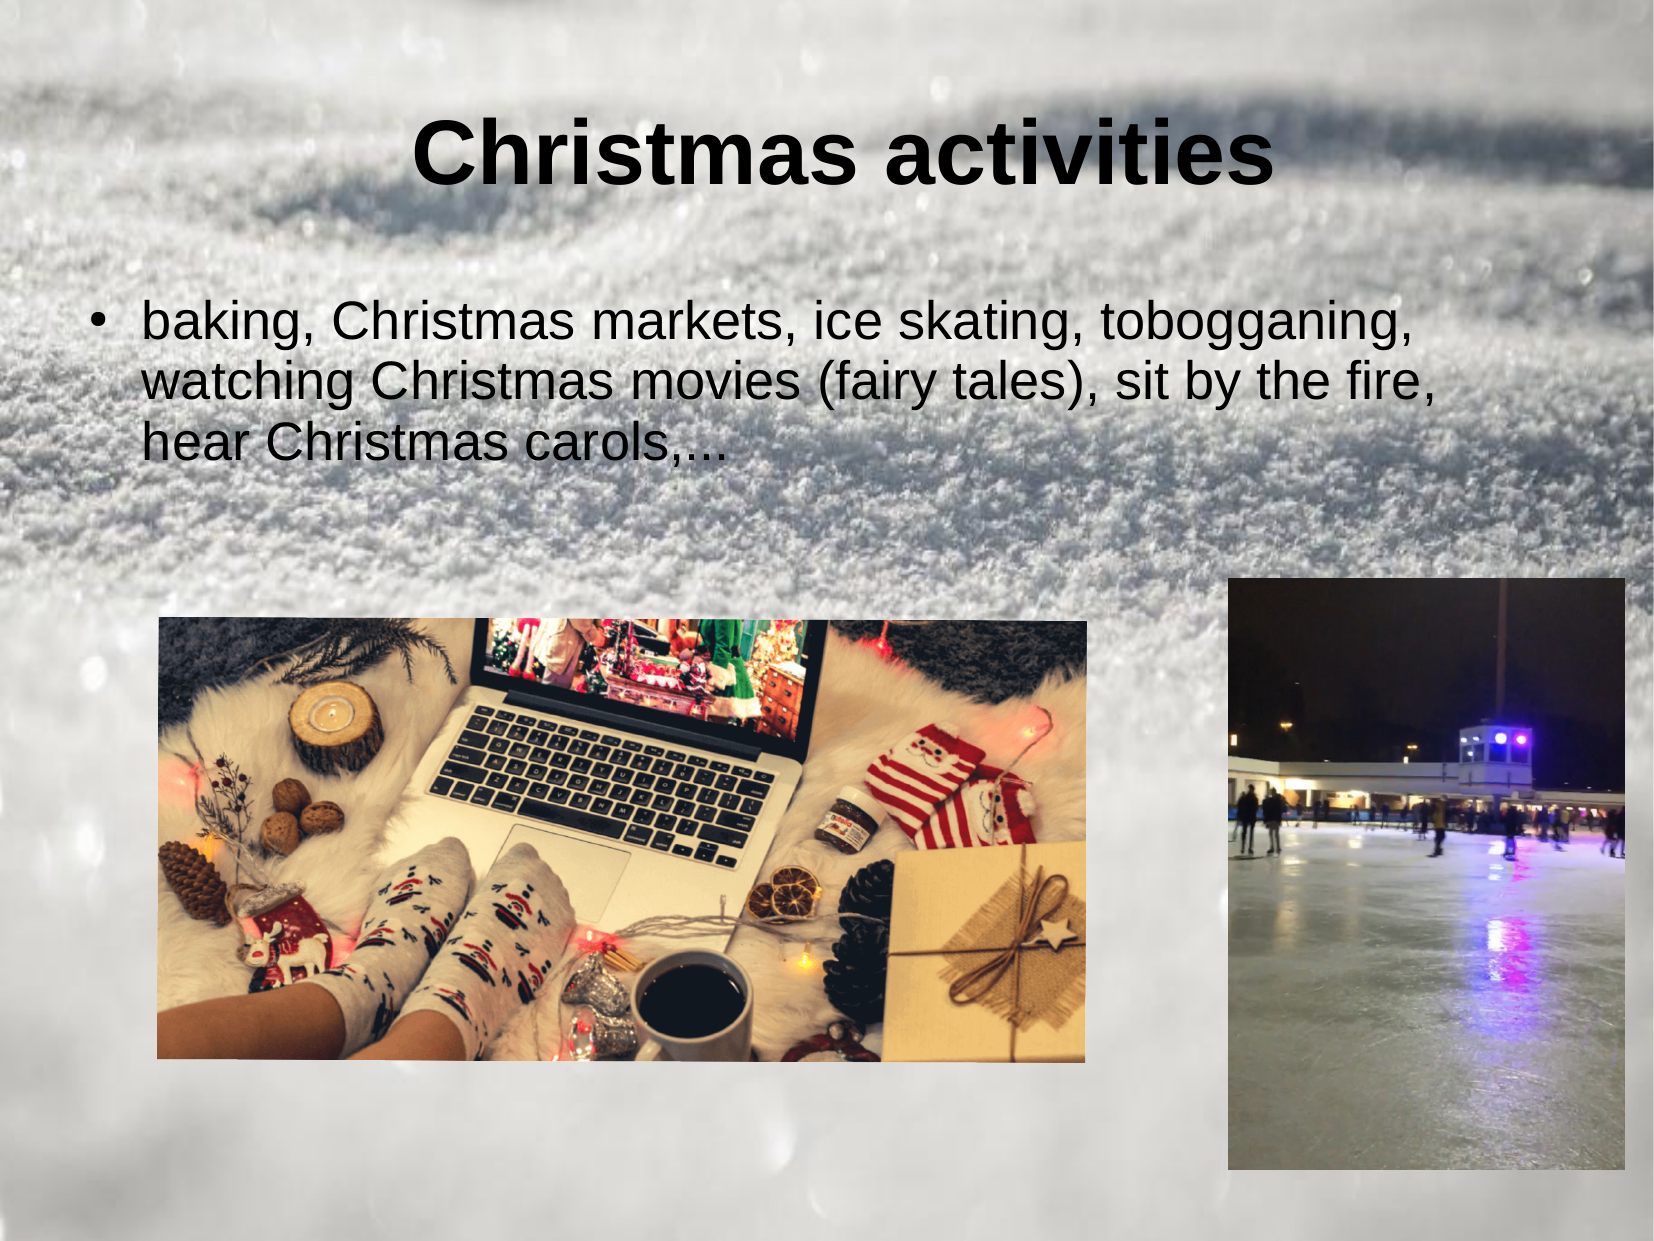

# Christmas activities
baking, Christmas markets, ice skating, tobogganing, watching Christmas movies (fairy tales), sit by the fire, hear Christmas carols,...